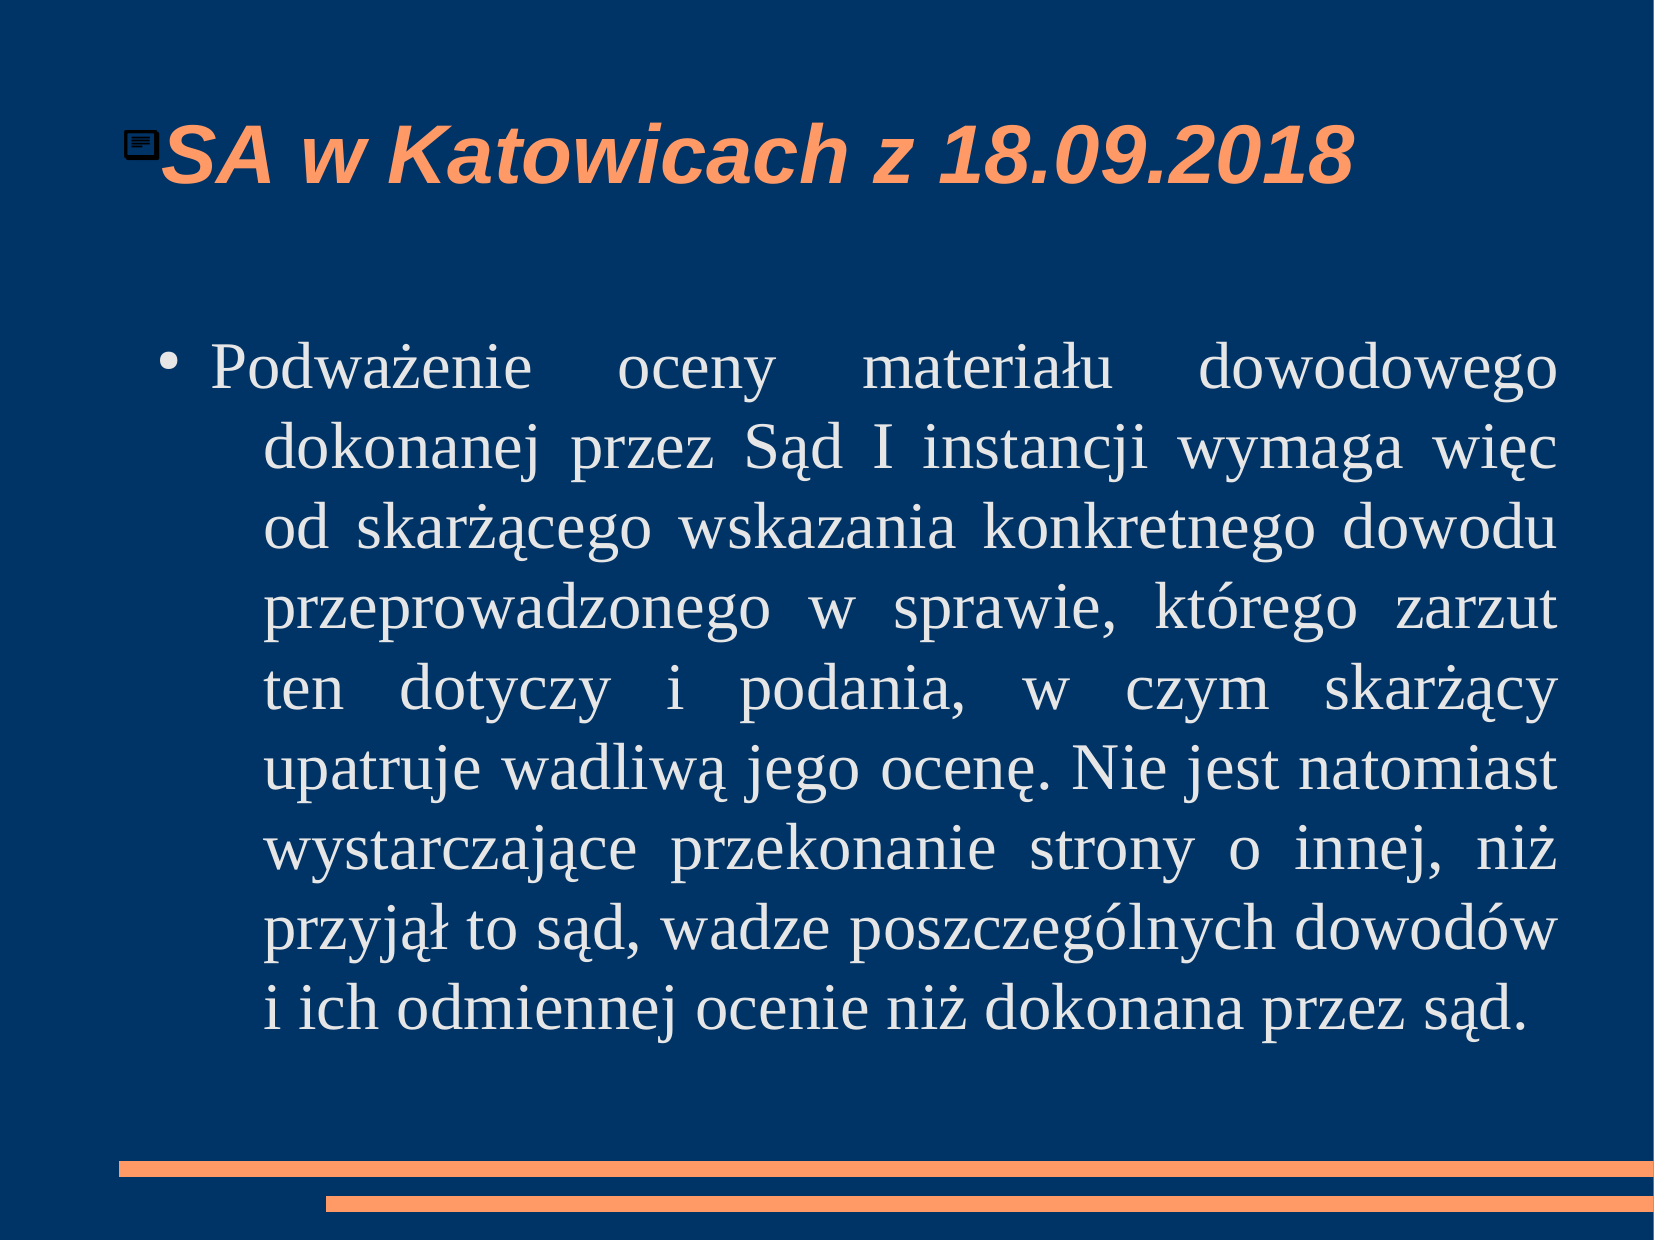

# SA w Katowicach z 18.09.2018
Podważenie oceny materiału dowodowego dokonanej przez Sąd I instancji wymaga więc od skarżącego wskazania konkretnego dowodu przeprowadzonego w sprawie, którego zarzut ten dotyczy i podania, w czym skarżący upatruje wadliwą jego ocenę. Nie jest natomiast wystarczające przekonanie strony o innej, niż przyjął to sąd, wadze poszczególnych dowodów i ich odmiennej ocenie niż dokonana przez sąd.